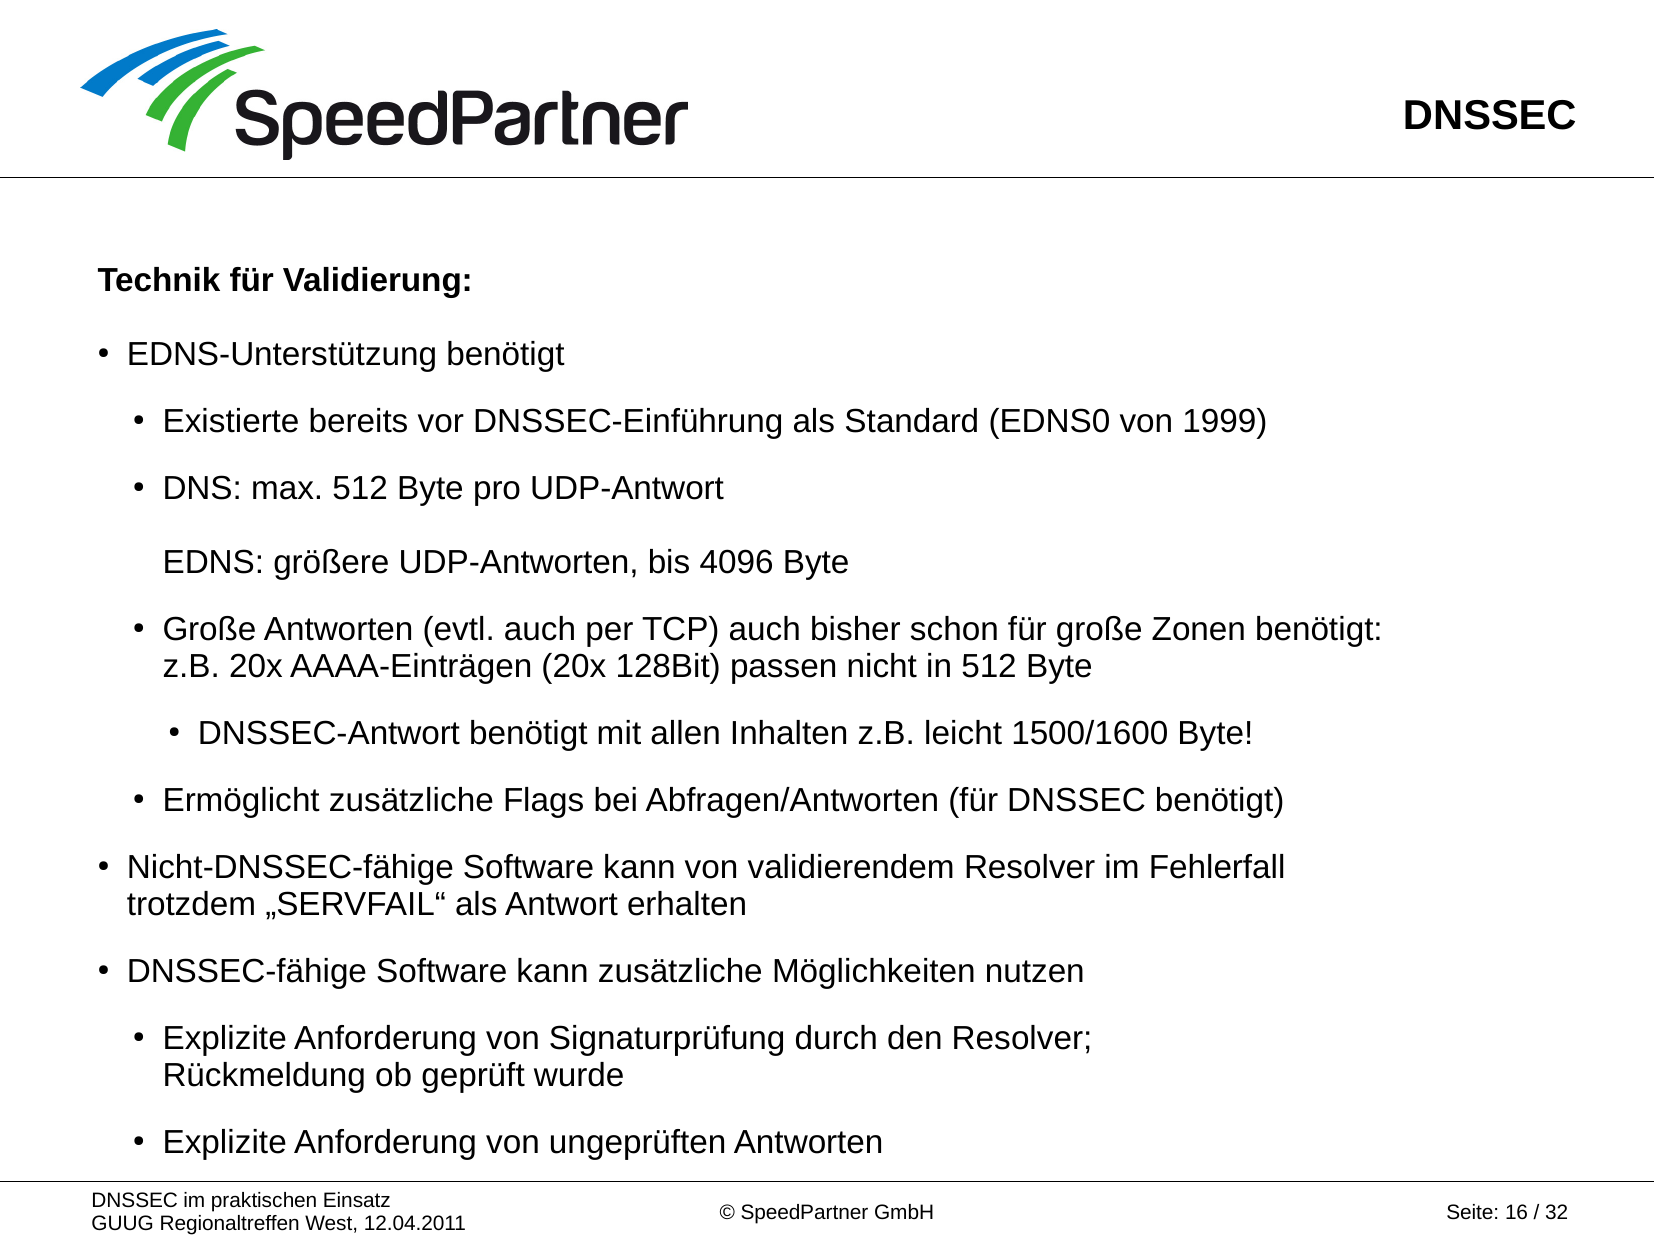

# DNSSEC
Technik für Validierung:
EDNS-Unterstützung benötigt
Existierte bereits vor DNSSEC-Einführung als Standard (EDNS0 von 1999)
DNS: max. 512 Byte pro UDP-Antwort
EDNS: größere UDP-Antworten, bis 4096 Byte
Große Antworten (evtl. auch per TCP) auch bisher schon für große Zonen benötigt:
z.B. 20x AAAA-Einträgen (20x 128Bit) passen nicht in 512 Byte
DNSSEC-Antwort benötigt mit allen Inhalten z.B. leicht 1500/1600 Byte!
Ermöglicht zusätzliche Flags bei Abfragen/Antworten (für DNSSEC benötigt)
Nicht-DNSSEC-fähige Software kann von validierendem Resolver im Fehlerfall
trotzdem „SERVFAIL“ als Antwort erhalten
DNSSEC-fähige Software kann zusätzliche Möglichkeiten nutzen
Explizite Anforderung von Signaturprüfung durch den Resolver;
Rückmeldung ob geprüft wurde
Explizite Anforderung von ungeprüften Antworten